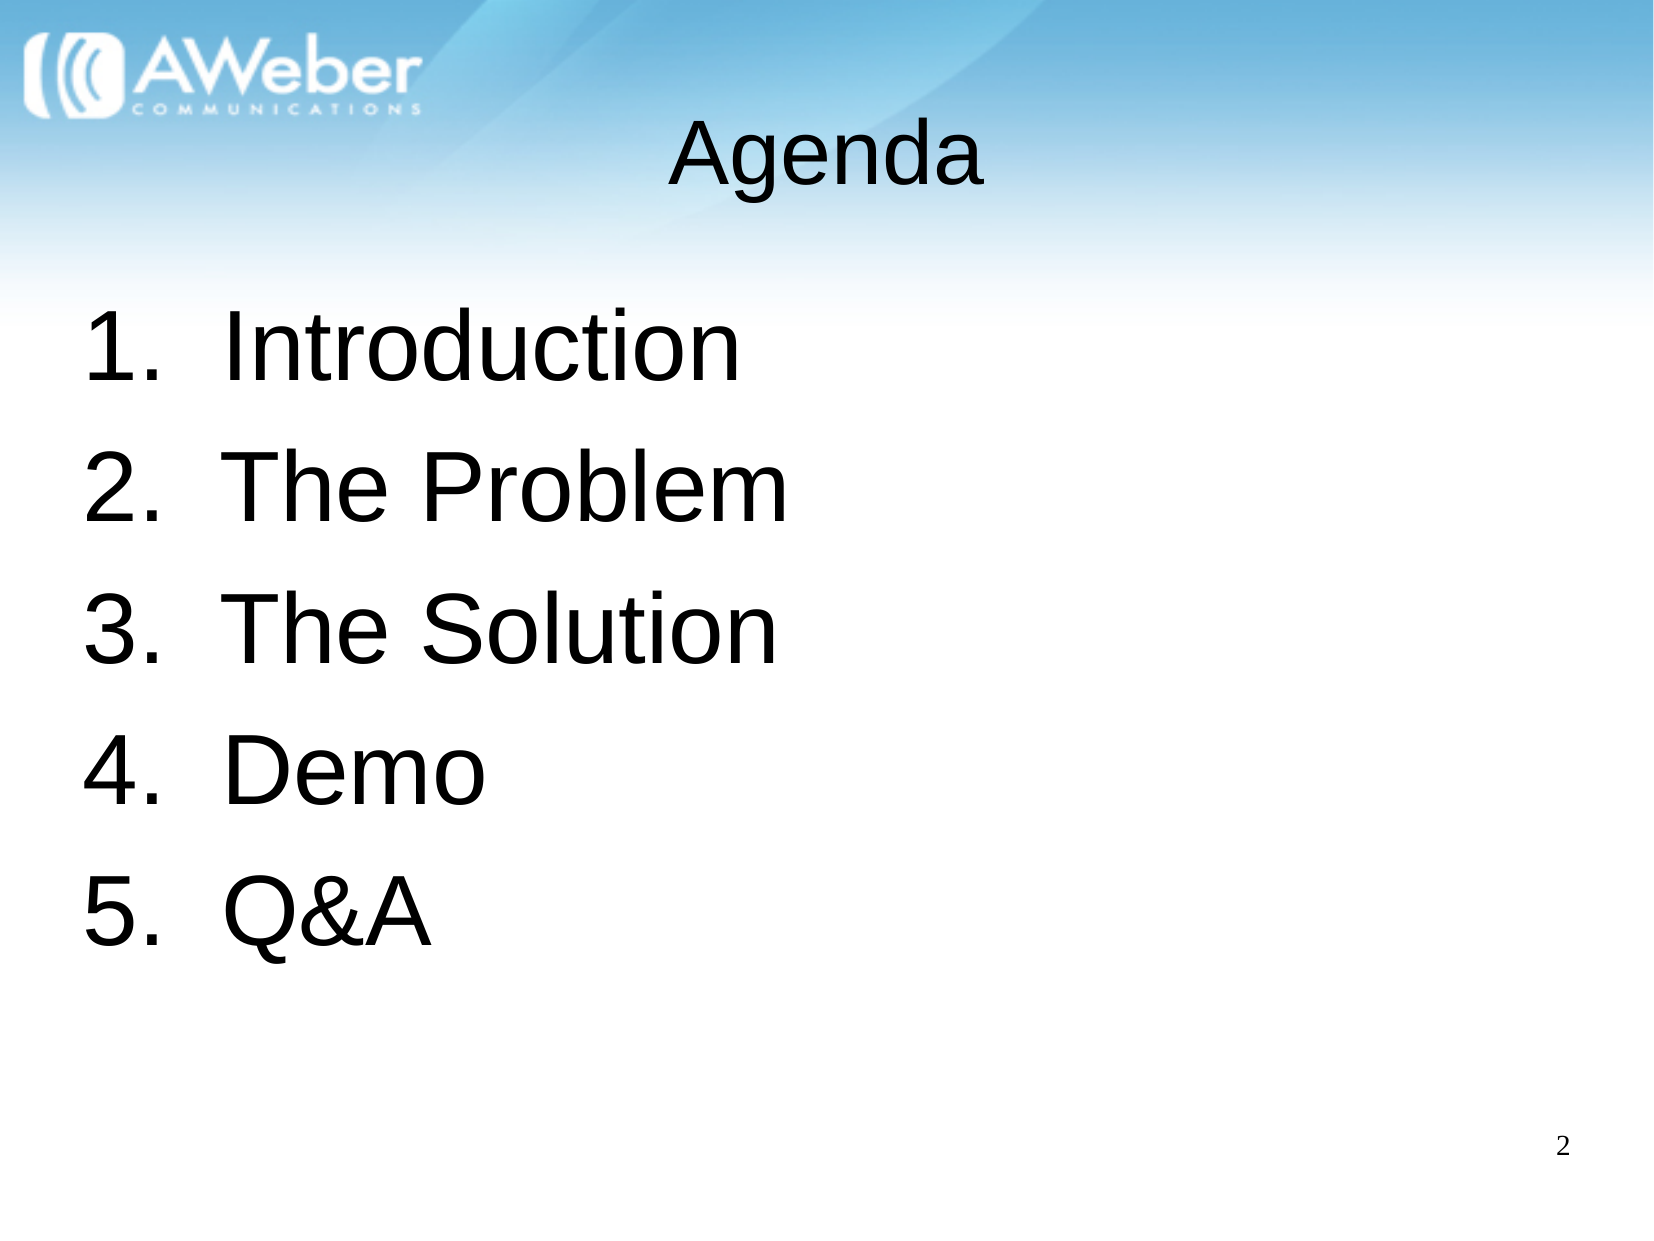

# Agenda
1. Introduction
2. The Problem
3. The Solution
4. Demo
5. Q&A
2